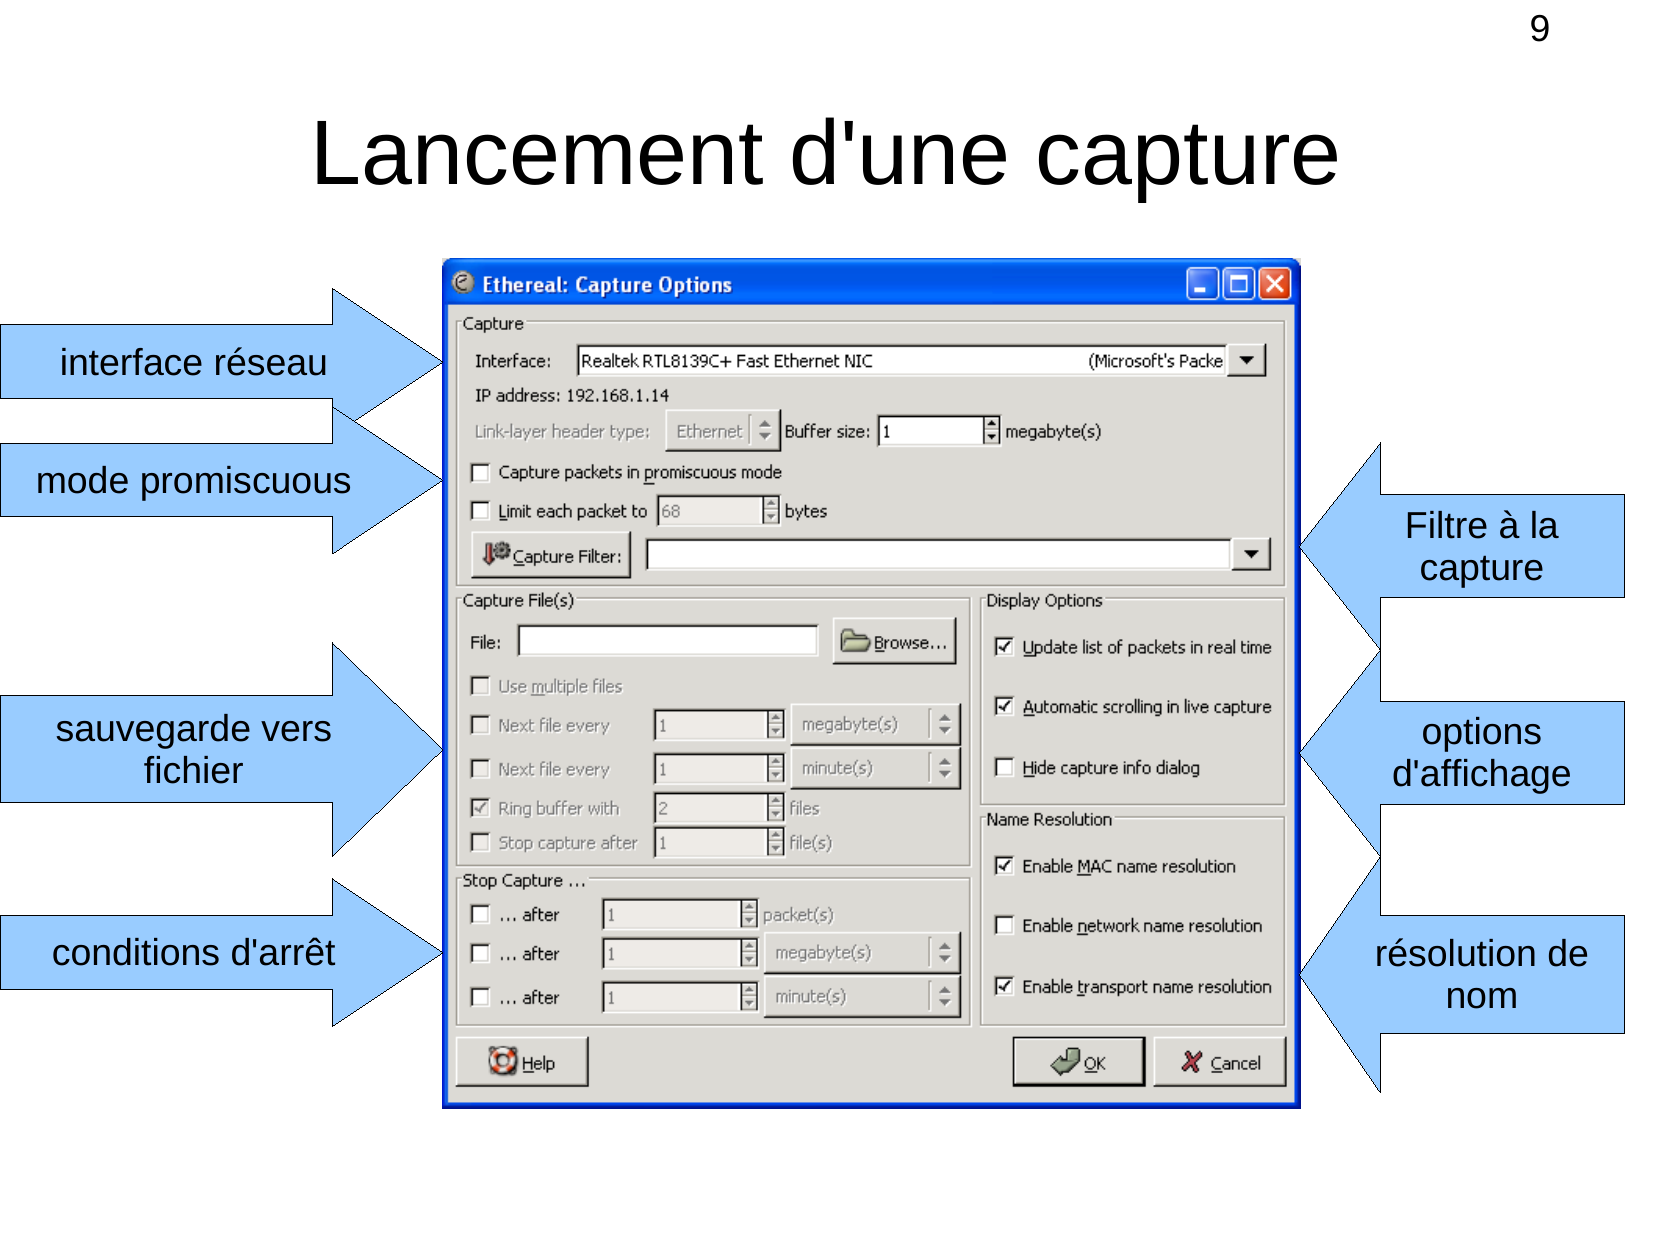

# Lancement d'une capture
interface réseau
mode promiscuous
Filtre à la capture
sauvegarde vers fichier
options d'affichage
résolution de nom
conditions d'arrêt